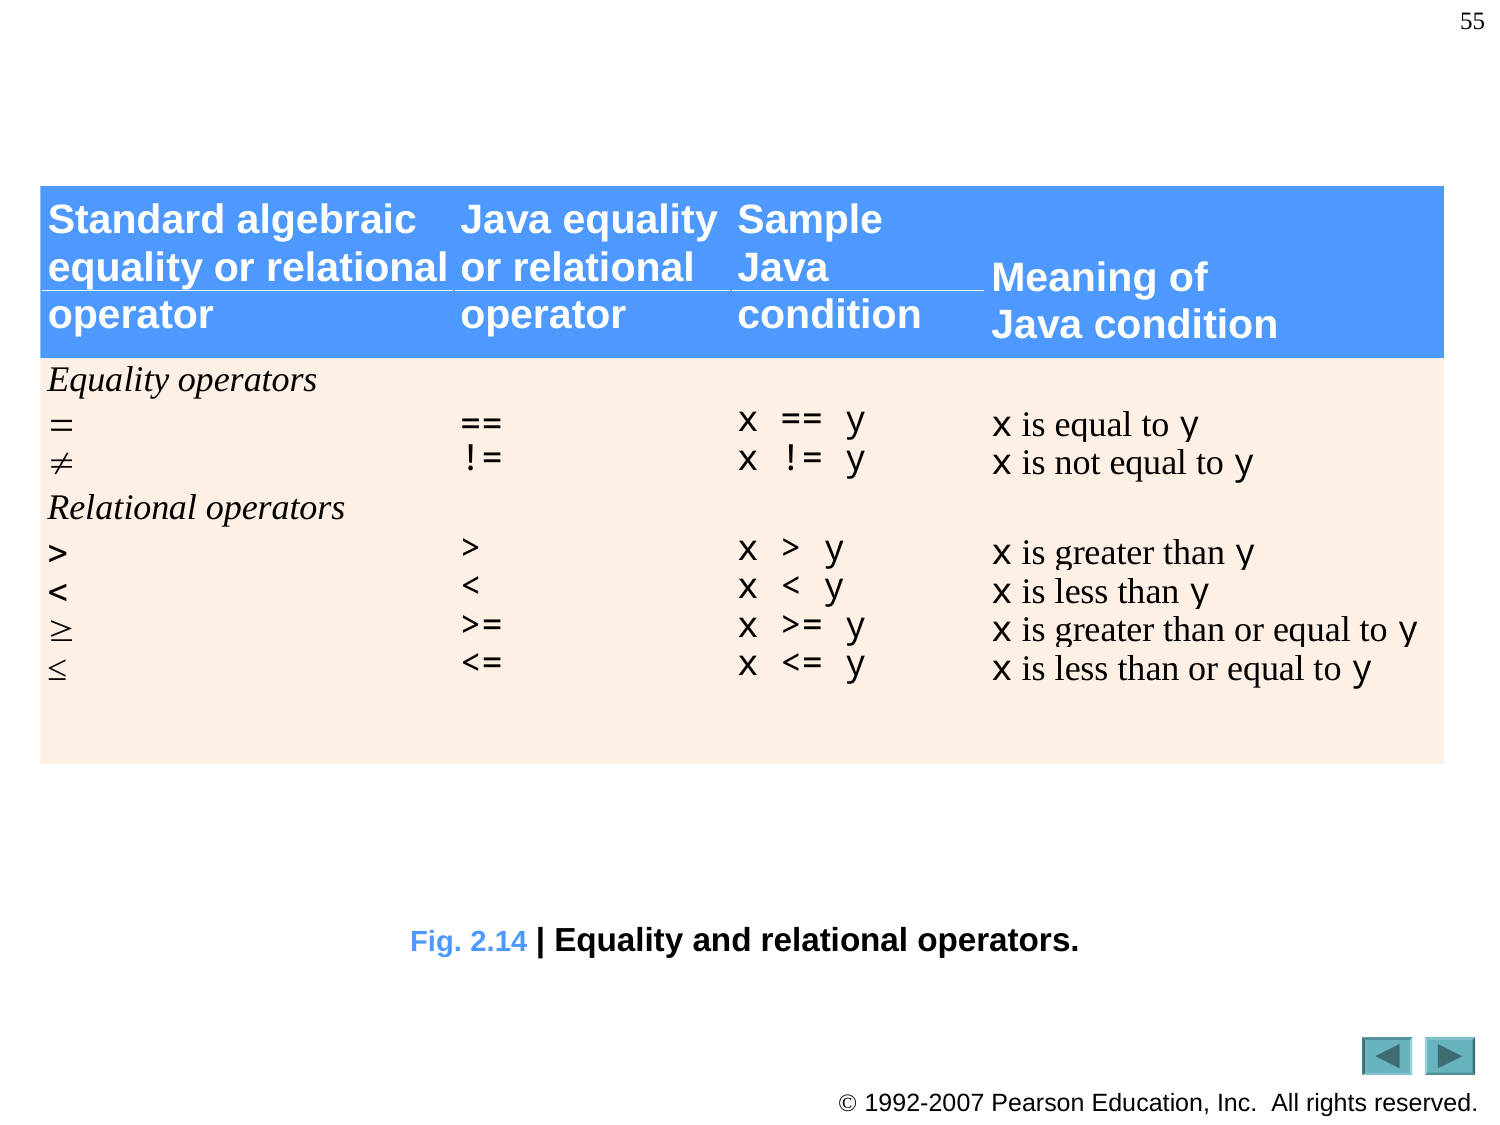

55
# Fig. 2.14 | Equality and relational operators.